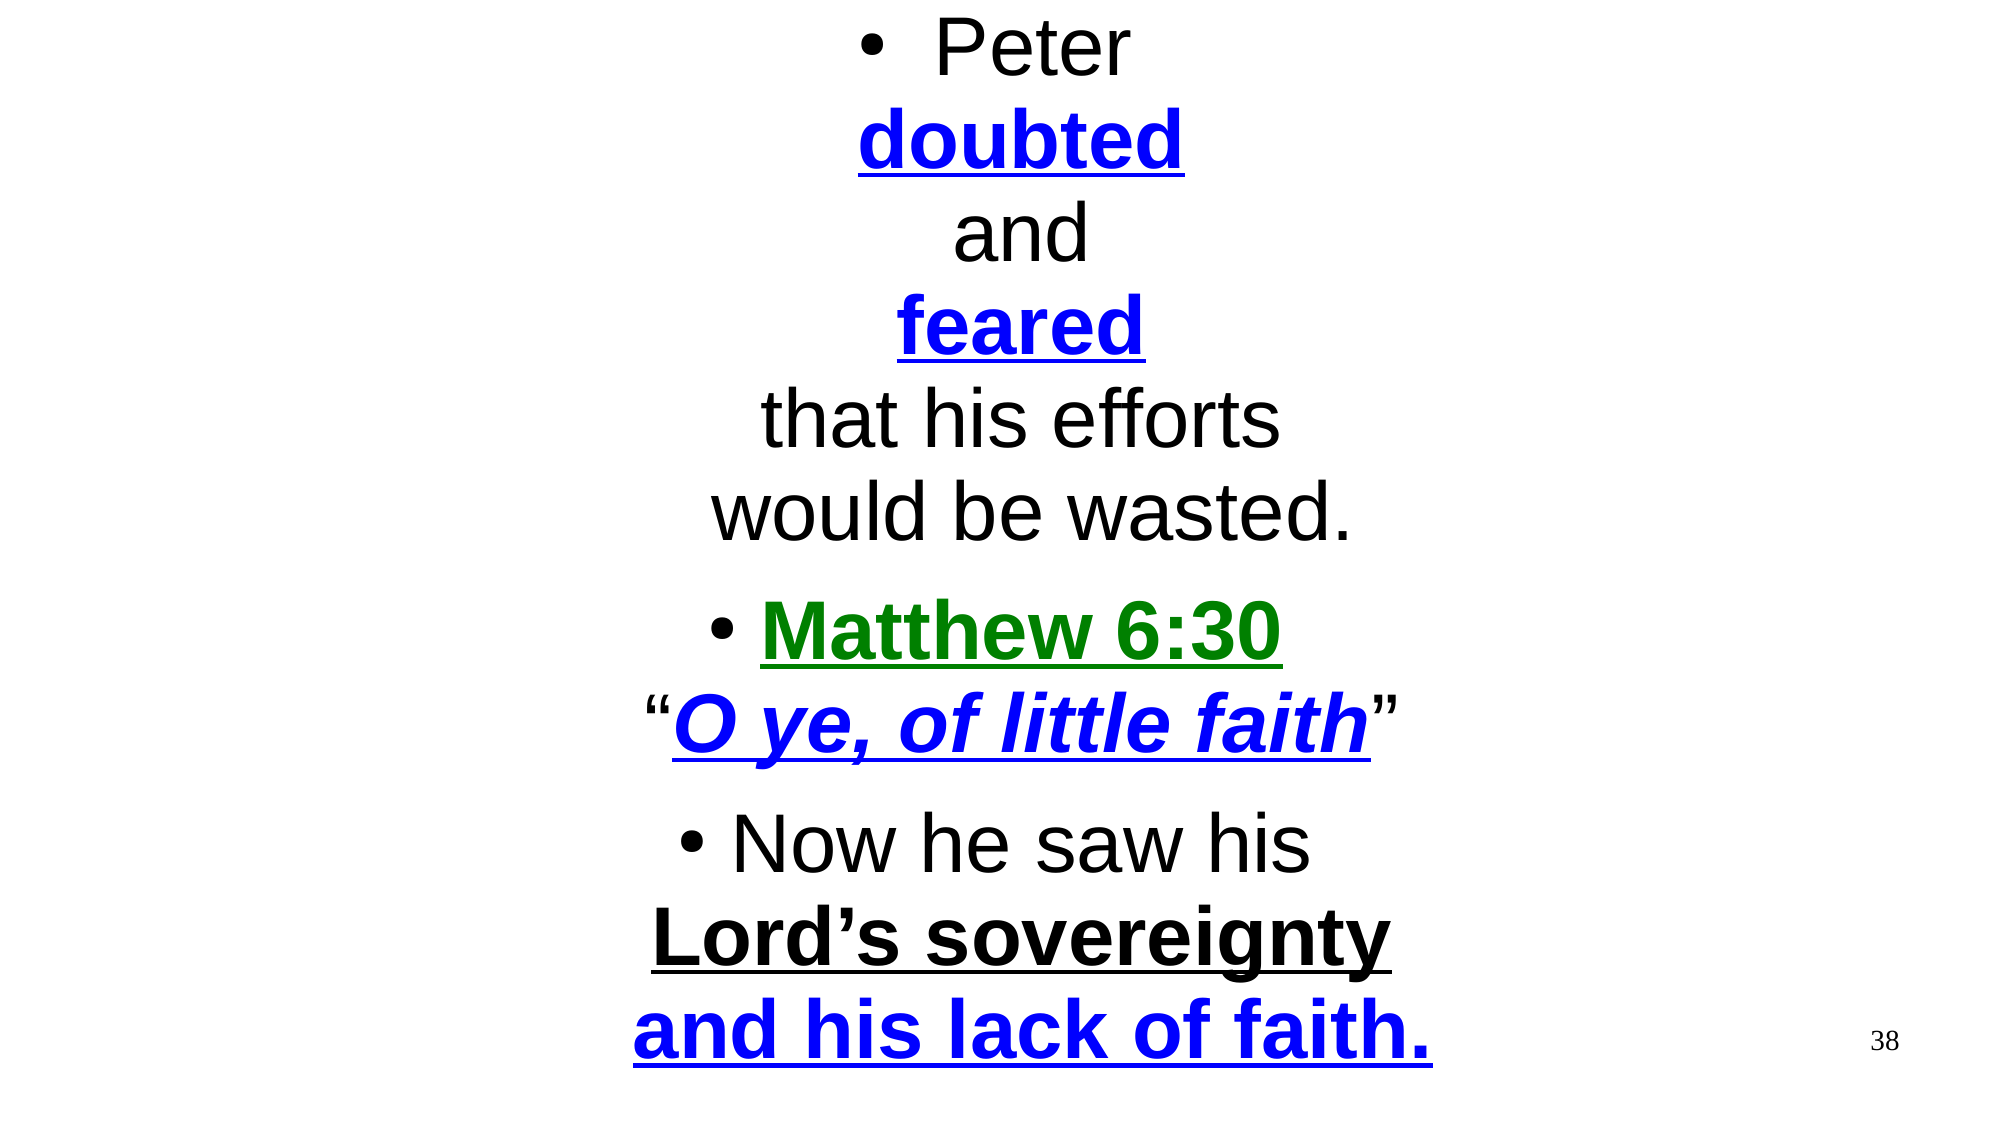

# Peter doubted and feared that his efforts would be wasted.
Matthew 6:30
“O ye, of little faith”
Now he saw his
Lord’s sovereignty
and his lack of faith.
38